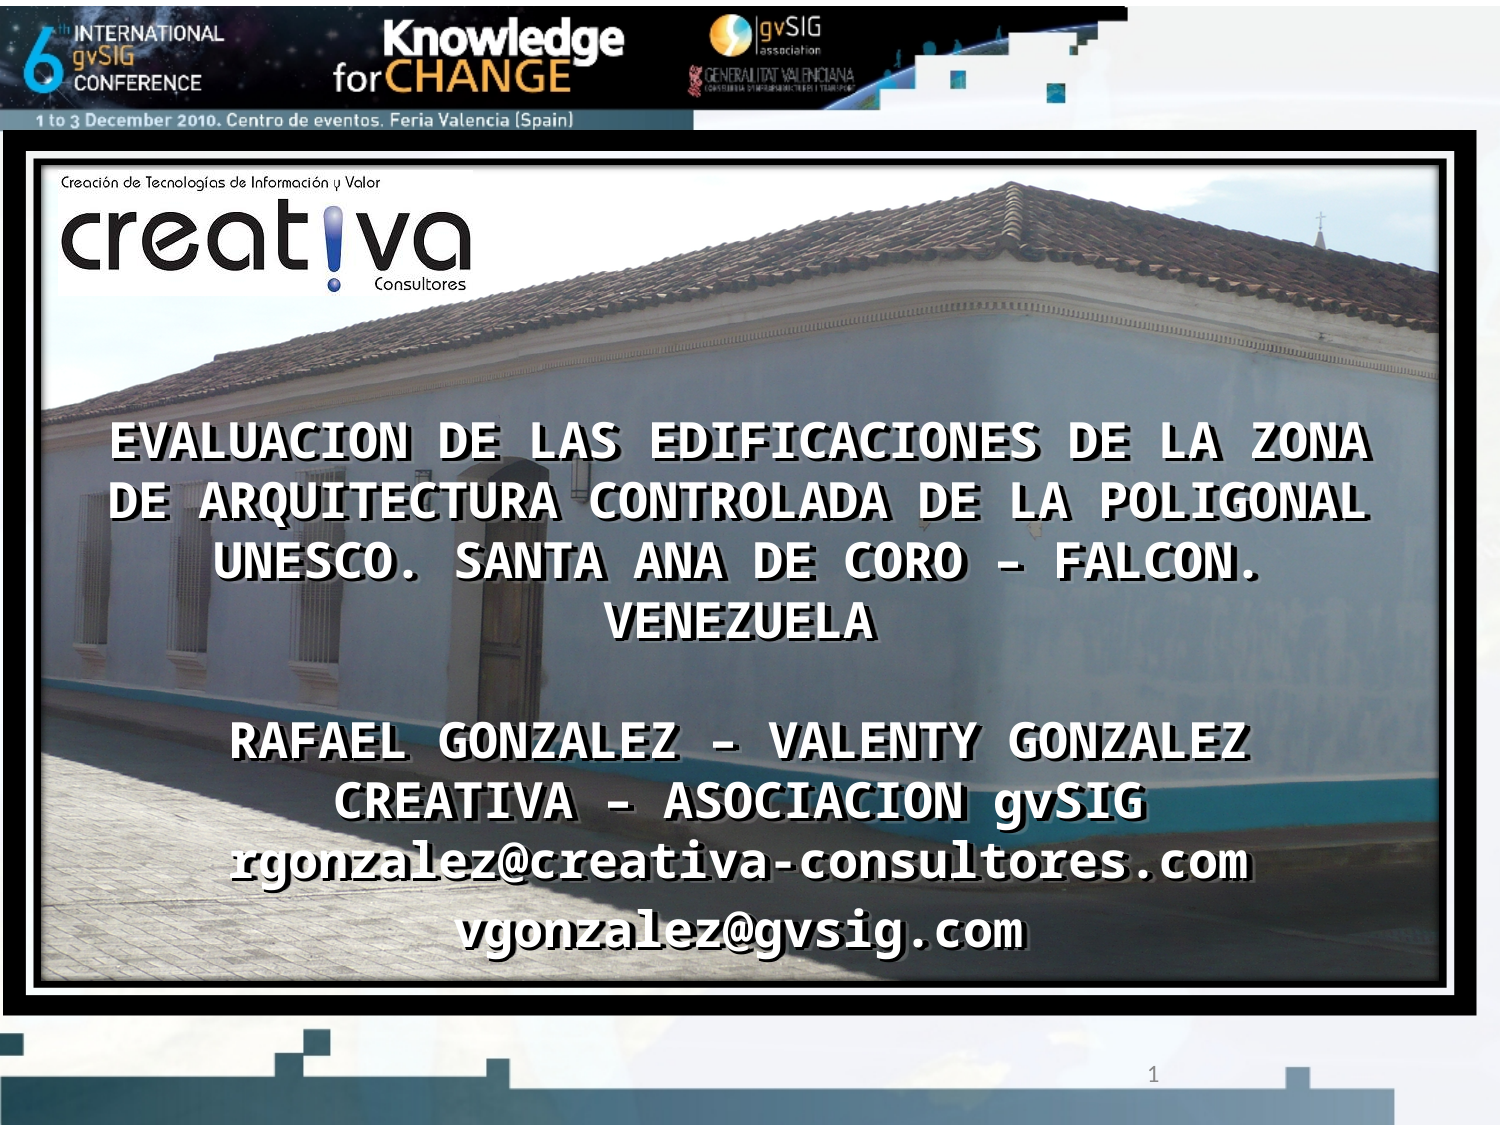

EVALUACION DE LAS EDIFICACIONES DE LA ZONA DE ARQUITECTURA CONTROLADA DE LA POLIGONAL UNESCO. SANTA ANA DE CORO – FALCON. VENEZUELA
RAFAEL GONZALEZ – VALENTY GONZALEZ
CREATIVA – ASOCIACION gvSIG
rgonzalez@creativa-consultores.com
vgonzalez@gvsig.com